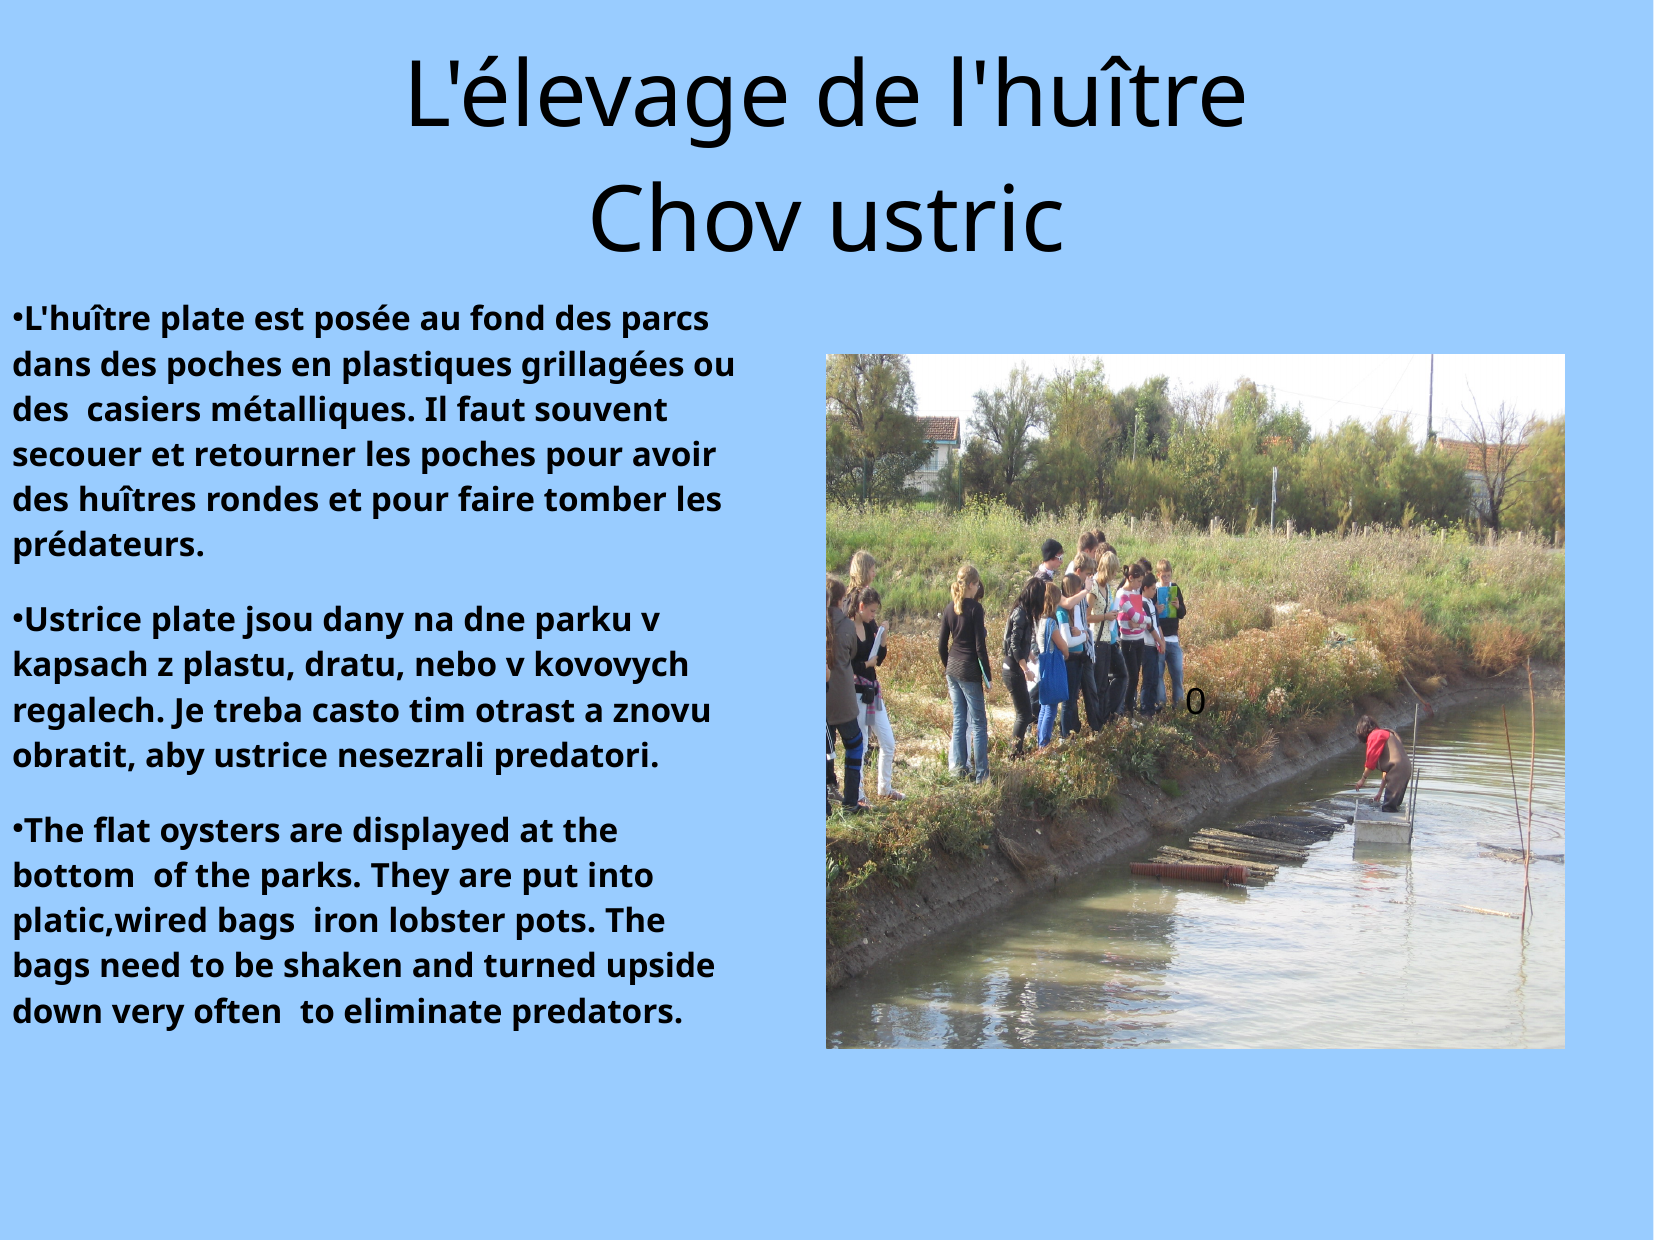

# L'élevage de l'huître Chov ustric
L'huître plate est posée au fond des parcs dans des poches en plastiques grillagées ou des casiers métalliques. Il faut souvent secouer et retourner les poches pour avoir des huîtres rondes et pour faire tomber les prédateurs.
Ustrice plate jsou dany na dne parku v kapsach z plastu, dratu, nebo v kovovych regalech. Je treba casto tim otrast a znovu obratit, aby ustrice nesezrali predatori.
The flat oysters are displayed at the bottom of the parks. They are put into platic,wired bags iron lobster pots. The bags need to be shaken and turned upside down very often to eliminate predators.
0